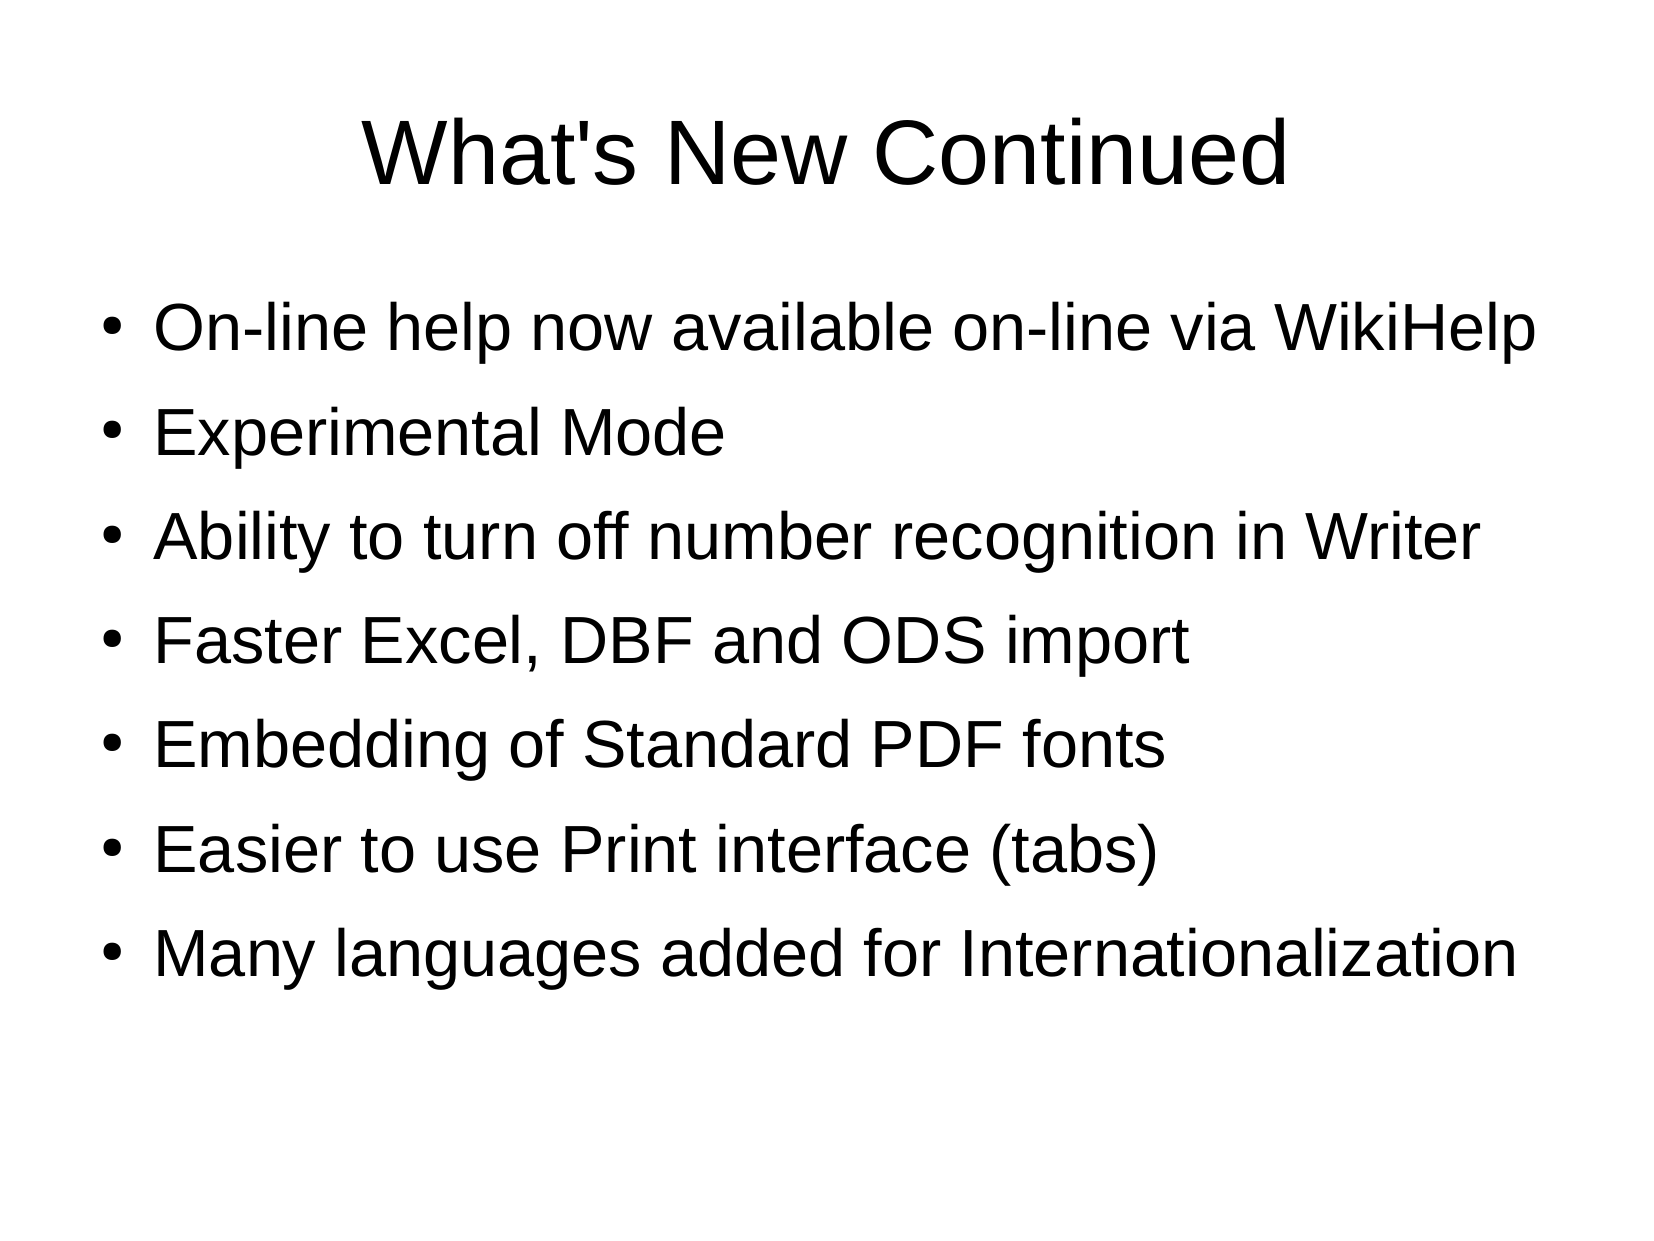

# What's New Continued
On-line help now available on-line via WikiHelp
Experimental Mode
Ability to turn off number recognition in Writer
Faster Excel, DBF and ODS import
Embedding of Standard PDF fonts
Easier to use Print interface (tabs)
Many languages added for Internationalization